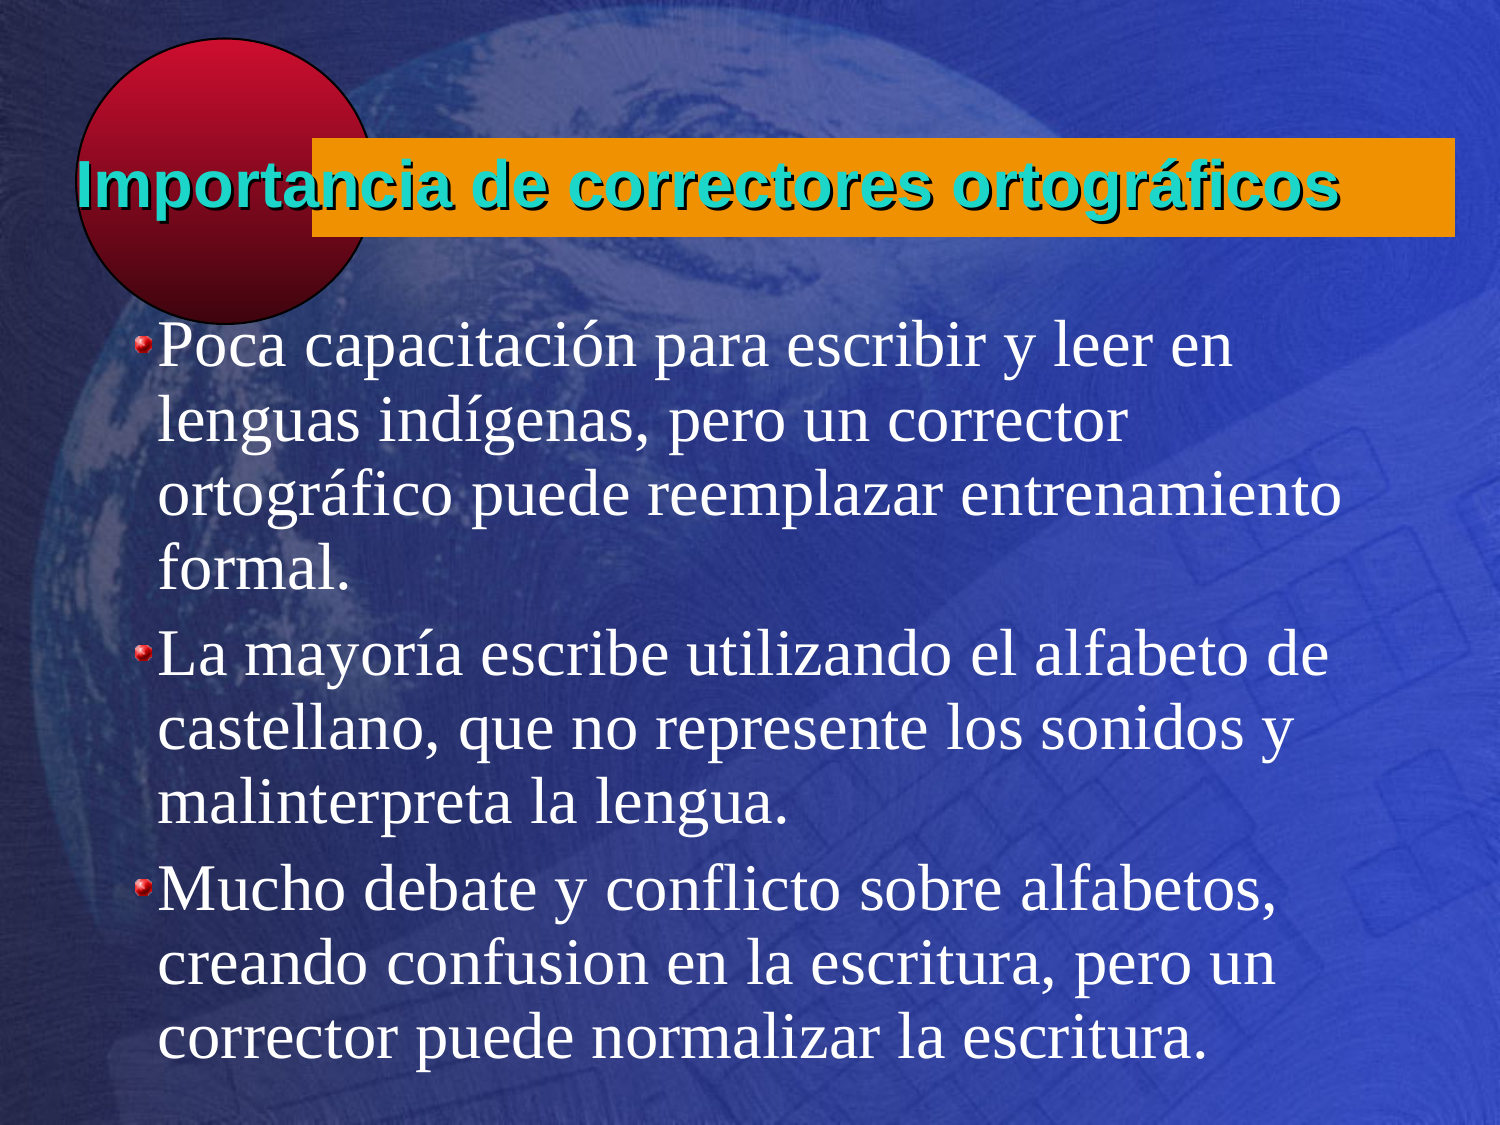

# Importancia de correctores ortográficos
Poca capacitación para escribir y leer en lenguas indígenas, pero un corrector ortográfico puede reemplazar entrenamiento formal.
La mayoría escribe utilizando el alfabeto de castellano, que no represente los sonidos y malinterpreta la lengua.
Mucho debate y conflicto sobre alfabetos, creando confusion en la escritura, pero un corrector puede normalizar la escritura.